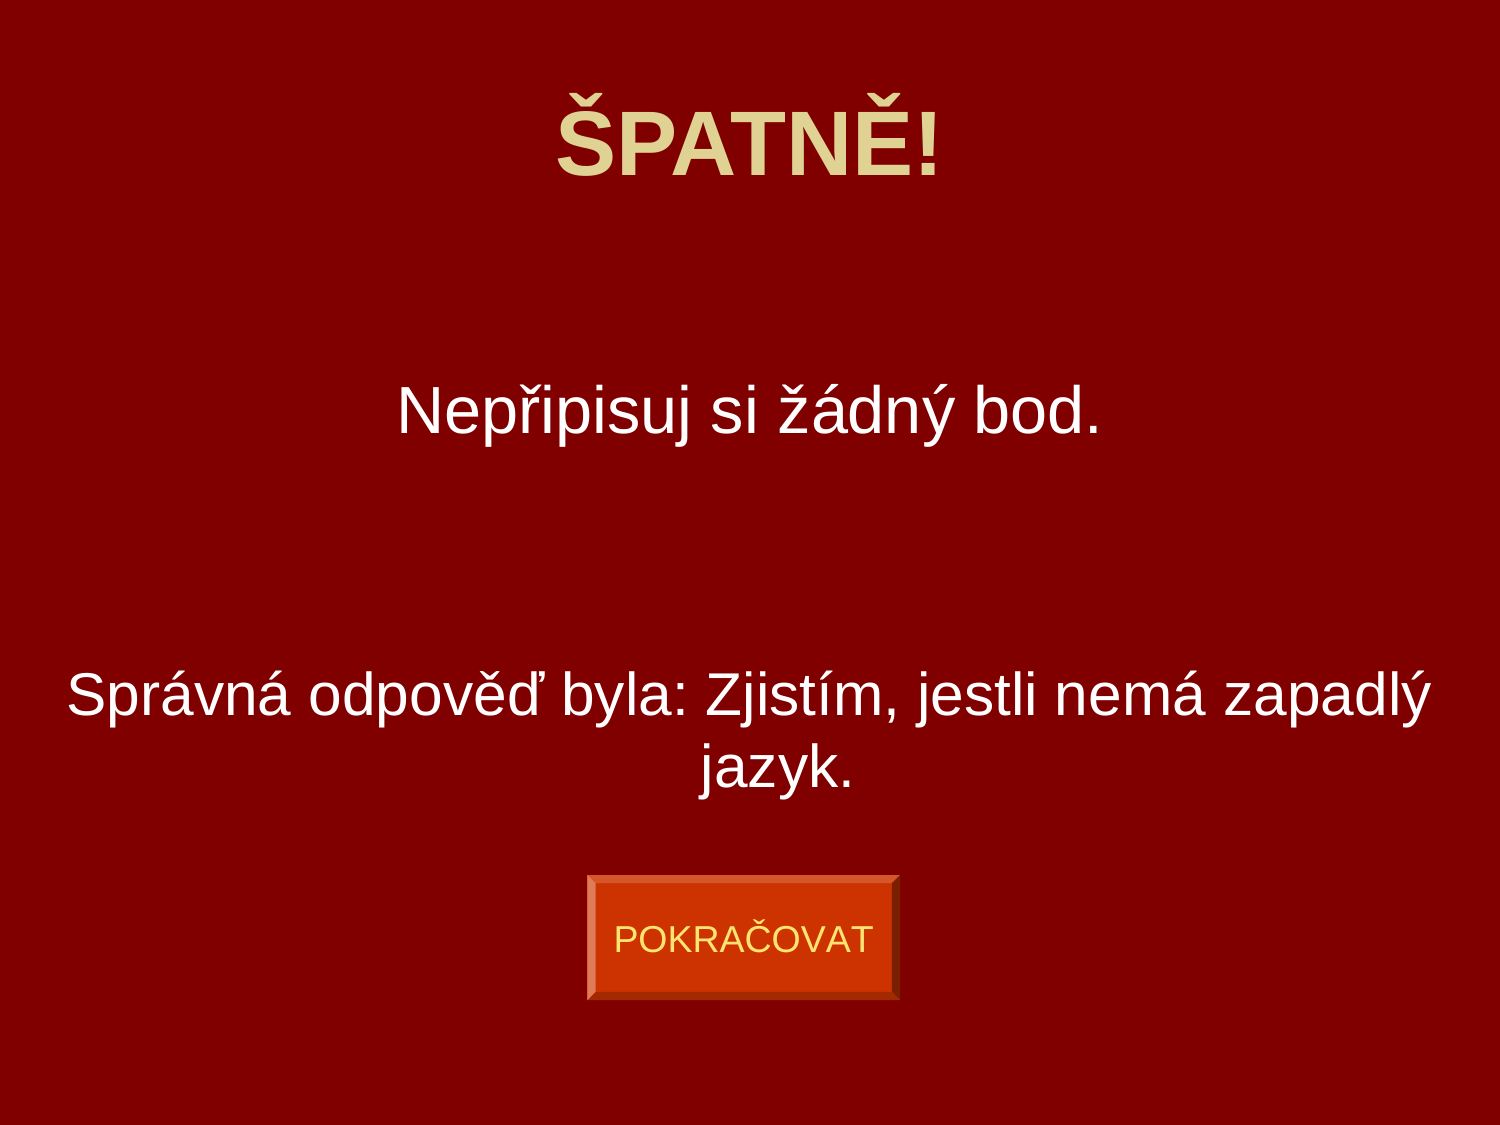

# ŠPATNĚ!
Nepřipisuj si žádný bod.
Správná odpověď byla: Zjistím, jestli nemá zapadlý jazyk.
POKRAČOVAT